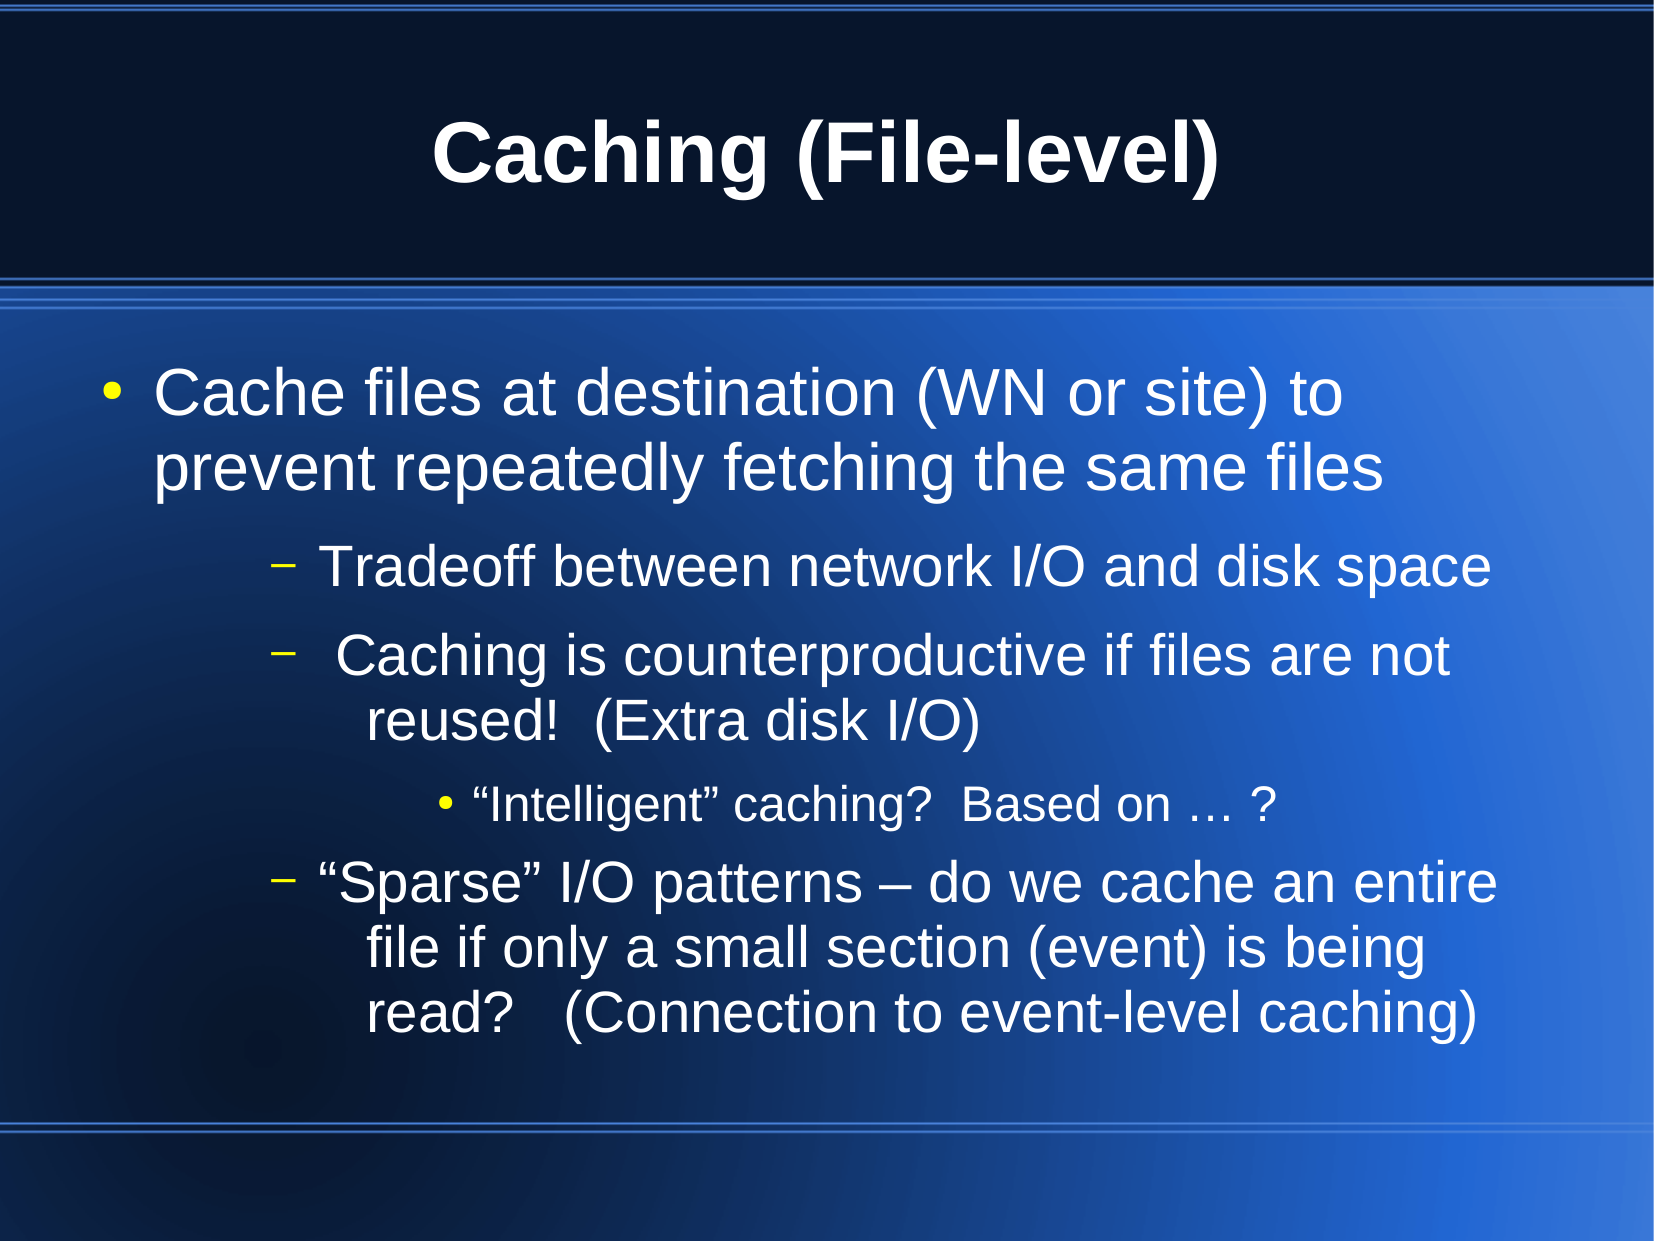

# Caching (File-level)
Cache files at destination (WN or site) to prevent repeatedly fetching the same files
Tradeoff between network I/O and disk space
 Caching is counterproductive if files are not reused! (Extra disk I/O)
“Intelligent” caching? Based on … ?
“Sparse” I/O patterns – do we cache an entire file if only a small section (event) is being read? (Connection to event-level caching)